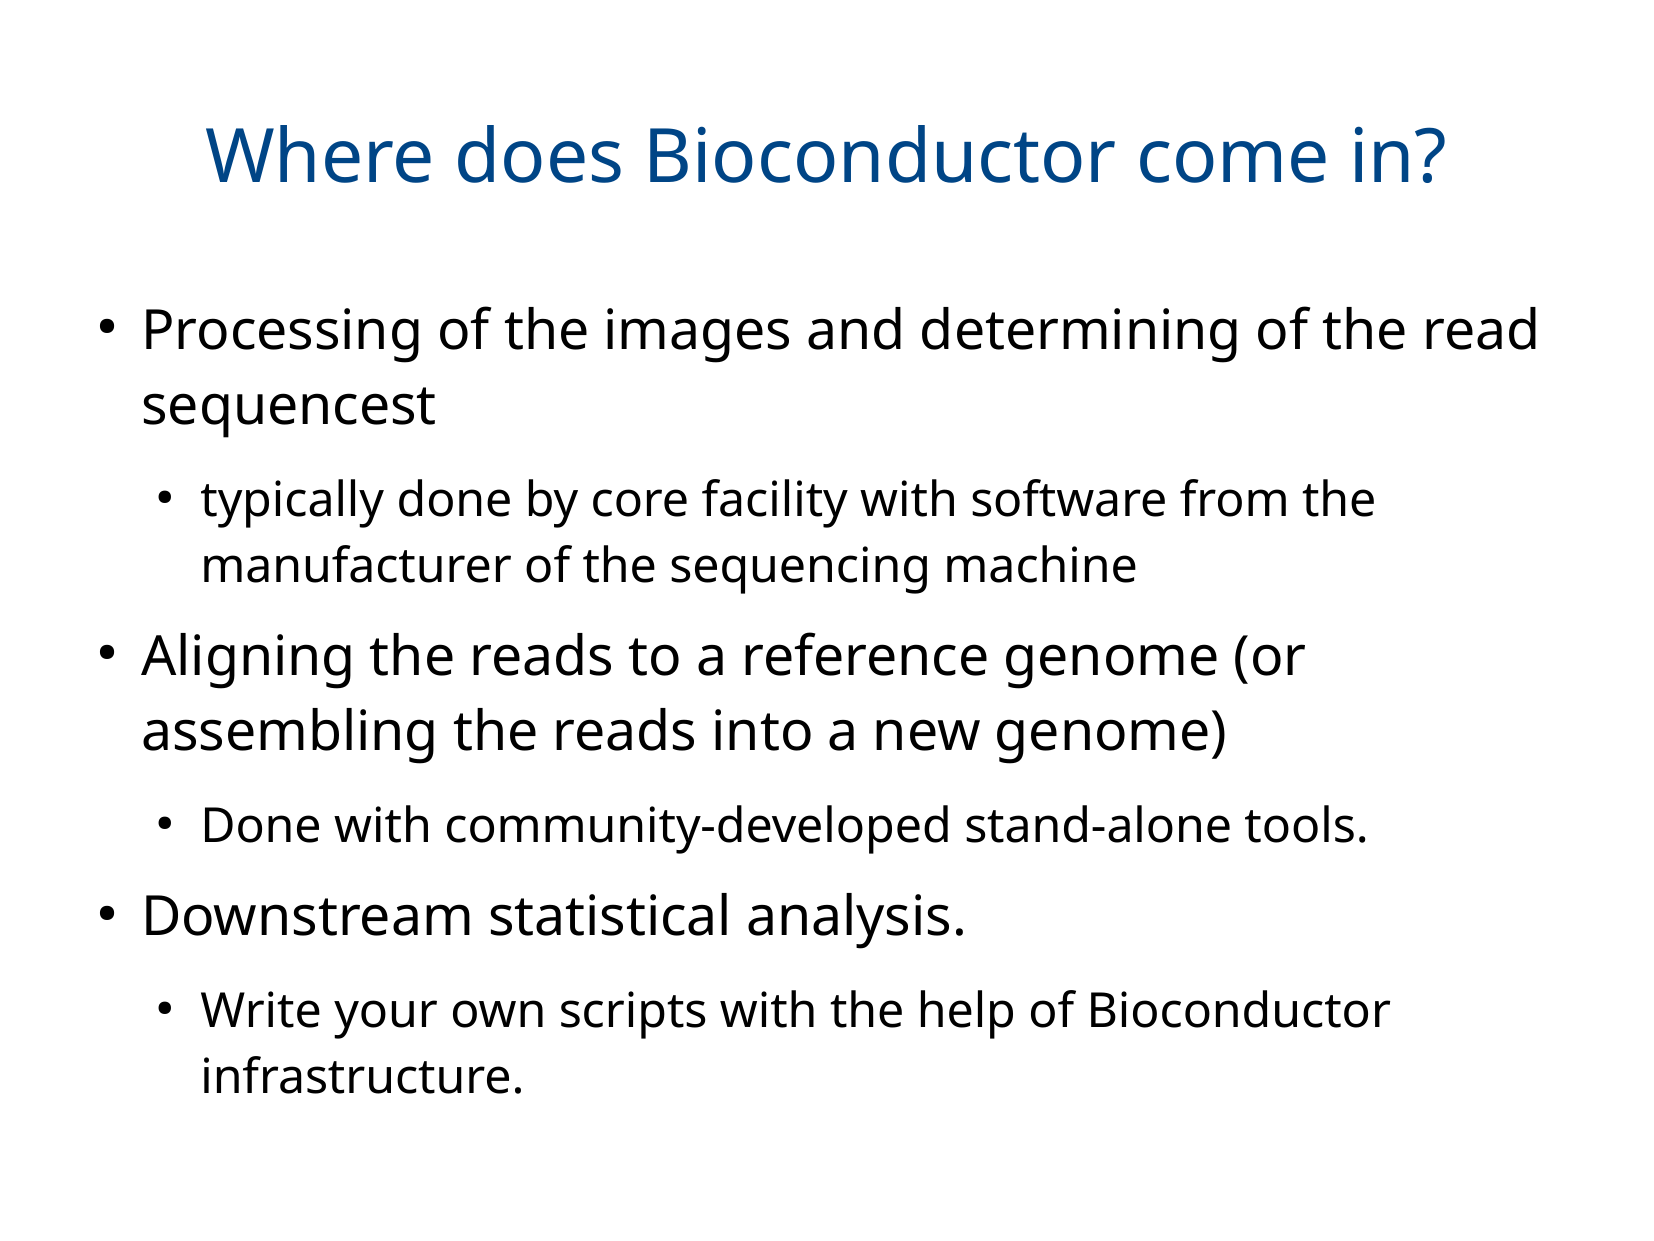

# Where does Bioconductor come in?
Processing of the images and determining of the read sequencest
typically done by core facility with software from the manufacturer of the sequencing machine
Aligning the reads to a reference genome (or assembling the reads into a new genome)
Done with community-developed stand-alone tools.
Downstream statistical analysis.
Write your own scripts with the help of Bioconductor infrastructure.